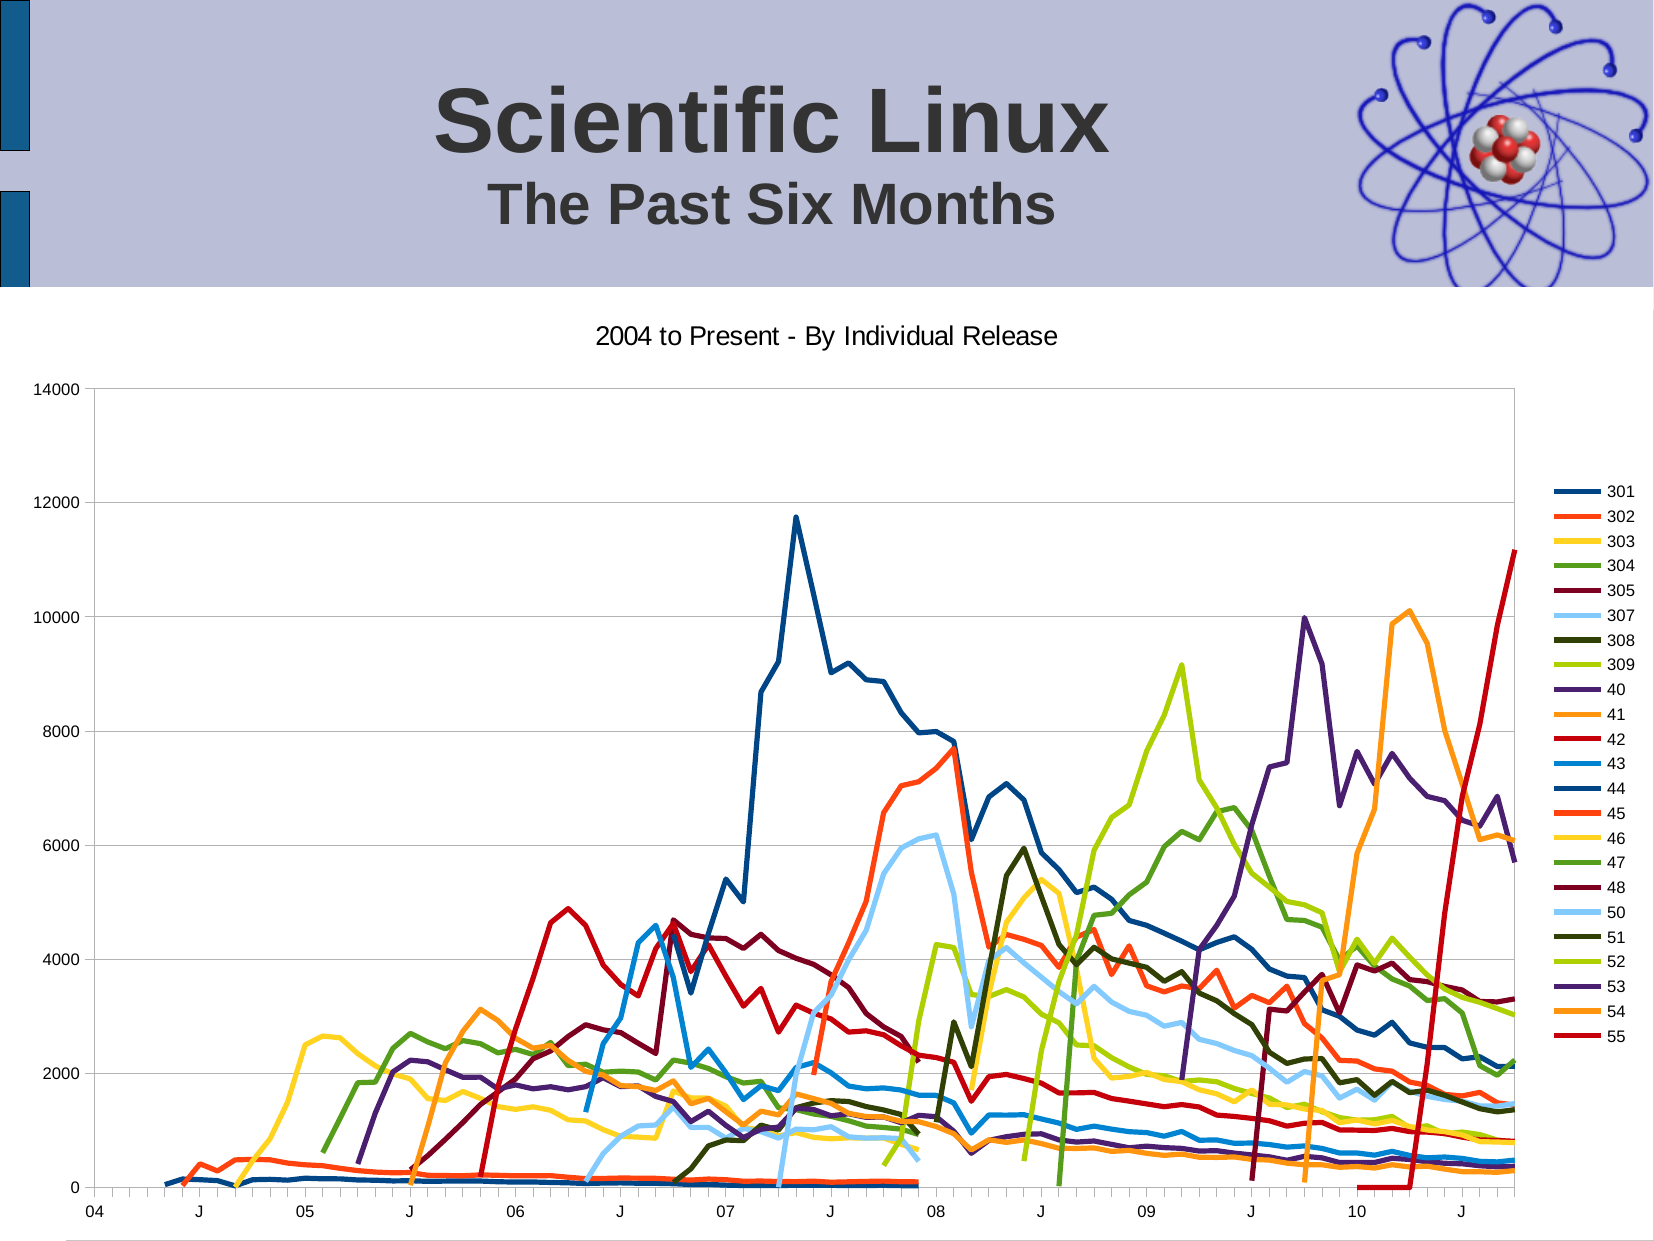

# Scientific Linux The Past Six Months
### Chart: 2004 to Present - By Individual Release
| Category | 301 | 302 | 303 | 304 | 305 | 307 | 308 | 309 | 40 | 41 | 42 | 43 | 44 | 45 | 46 | 47 | 48 | 50 | 51 | 52 | 53 | 54 | 55 |
|---|---|---|---|---|---|---|---|---|---|---|---|---|---|---|---|---|---|---|---|---|---|---|---|
| 04 | None | None | None | None | None | None | None | None | None | None | None | None | None | None | None | None | None | None | None | None | None | None | None |
| None | None | None | None | None | None | None | None | None | None | None | None | None | None | None | None | None | None | None | None | None | None | None | None |
| None | None | None | None | None | None | None | None | None | None | None | None | None | None | None | None | None | None | None | None | None | None | None | None |
| None | None | None | None | None | None | None | None | None | None | None | None | None | None | None | None | None | None | None | None | None | None | None | None |
| None | 50.0 | None | None | None | None | None | None | None | None | None | None | None | None | None | None | None | None | None | None | None | None | None | None |
| None | 148.0 | 34.0 | None | None | None | None | None | None | None | None | None | None | None | None | None | None | None | None | None | None | None | None | None |
| J | 137.0 | 416.0 | None | None | None | None | None | None | None | None | None | None | None | None | None | None | None | None | None | None | None | None | None |
| None | 121.0 | 289.0 | None | None | None | None | None | None | None | None | None | None | None | None | None | None | None | None | None | None | None | None | None |
| None | 30.0 | 484.0 | 6.0 | None | None | None | None | None | None | None | None | None | None | None | None | None | None | None | None | None | None | None | None |
| None | 136.0 | 493.0 | 467.0 | None | None | None | None | None | None | None | None | None | None | None | None | None | None | None | None | None | None | None | None |
| None | 143.0 | 486.0 | 853.0 | None | None | None | None | None | None | None | None | None | None | None | None | None | None | None | None | None | None | None | None |
| None | 129.0 | 428.0 | 1495.0 | None | None | None | None | None | None | None | None | None | None | None | None | None | None | None | None | None | None | None | None |
| 05 | 163.0 | 398.0 | 2499.0 | None | None | None | None | None | None | None | None | None | None | None | None | None | None | None | None | None | None | None | None |
| None | 153.0 | 382.0 | 2655.0 | 608.0 | None | None | None | None | None | None | None | None | None | None | None | None | None | None | None | None | None | None | None |
| None | 152.0 | 336.0 | 2623.0 | 1216.0 | None | None | None | None | None | None | None | None | None | None | None | None | None | None | None | None | None | None | None |
| None | 132.0 | 297.0 | 2346.0 | 1836.0 | None | None | None | None | 412.0 | None | None | None | None | None | None | None | None | None | None | None | None | None | None |
| None | 128.0 | 271.0 | 2131.0 | 1847.0 | None | None | None | None | 1304.0 | None | None | None | None | None | None | None | None | None | None | None | None | None | None |
| None | 115.0 | 258.0 | 1991.0 | 2438.0 | None | None | None | None | 2025.0 | None | None | None | None | None | None | None | None | None | None | None | None | None | None |
| J | 118.0 | 262.0 | 1902.0 | 2702.0 | 310.0 | None | None | None | 2232.0 | 42.0 | None | None | None | None | None | None | None | None | None | None | None | None | None |
| None | 108.0 | 214.0 | 1558.0 | 2551.0 | 559.0 | None | None | None | 2203.0 | 1073.0 | None | None | None | None | None | None | None | None | None | None | None | None | None |
| None | 112.0 | 210.0 | 1525.0 | 2431.0 | 844.0 | None | None | None | 2063.0 | 2185.0 | None | None | None | None | None | None | None | None | None | None | None | None | None |
| None | 114.0 | 206.0 | 1683.0 | 2574.0 | 1140.0 | None | None | None | 1931.0 | 2739.0 | None | None | None | None | None | None | None | None | None | None | None | None | None |
| None | 113.0 | 221.0 | 1561.0 | 2520.0 | 1455.0 | None | None | None | 1935.0 | 3124.0 | 186.0 | None | None | None | None | None | None | None | None | None | None | None | None |
| None | 101.0 | 214.0 | 1417.0 | 2359.0 | 1676.0 | None | None | None | 1727.0 | 2925.0 | 1772.0 | None | None | None | None | None | None | None | None | None | None | None | None |
| 06 | 96.0 | 204.0 | 1370.0 | 2422.0 | 1903.0 | None | None | None | 1798.0 | 2616.0 | 2778.0 | None | None | None | None | None | None | None | None | None | None | None | None |
| None | 97.0 | 204.0 | 1414.0 | 2330.0 | 2256.0 | None | None | None | 1729.0 | 2442.0 | 3669.0 | None | None | None | None | None | None | None | None | None | None | None | None |
| None | 88.0 | 209.0 | 1353.0 | 2542.0 | 2393.0 | None | None | None | 1766.0 | 2492.0 | 4640.0 | None | None | None | None | None | None | None | None | None | None | None | None |
| None | 82.0 | 180.0 | 1186.0 | 2135.0 | 2647.0 | None | None | None | 1712.0 | 2227.0 | 4888.0 | None | None | None | None | None | None | None | None | None | None | None | None |
| None | 70.0 | 156.0 | 1166.0 | 2161.0 | 2853.0 | 106.0 | None | None | 1767.0 | 2036.0 | 4592.0 | 1321.0 | None | None | None | None | None | None | None | None | None | None | None |
| None | 78.0 | 159.0 | 1014.0 | 2020.0 | 2764.0 | 596.0 | None | None | 1924.0 | 1972.0 | 3899.0 | 2519.0 | None | None | None | None | None | None | None | None | None | None | None |
| J | 81.0 | 166.0 | 896.0 | 2039.0 | 2715.0 | 899.0 | None | None | 1767.0 | 1786.0 | 3558.0 | 2973.0 | None | None | None | None | None | None | None | None | None | None | None |
| None | 75.0 | 164.0 | 883.0 | 2024.0 | 2528.0 | 1079.0 | None | None | 1781.0 | 1767.0 | 3357.0 | 4289.0 | None | None | None | None | None | None | None | None | None | None | None |
| None | 73.0 | 161.0 | 864.0 | 1883.0 | 2349.0 | 1095.0 | None | None | 1595.0 | 1700.0 | 4187.0 | 4595.0 | None | None | None | None | None | None | None | None | None | None | None |
| None | 67.0 | 144.0 | 1691.0 | 2234.0 | 4691.0 | 1412.0 | 88.0 | None | 1506.0 | 1868.0 | 4628.0 | 3678.0 | 4437.0 | None | None | None | None | None | None | None | None | None | None |
| None | 52.0 | 130.0 | 1570.0 | 2180.0 | 4437.0 | 1053.0 | 328.0 | None | 1155.0 | 1466.0 | 3784.0 | 2106.0 | 3406.0 | None | None | None | None | None | None | None | None | None | None |
| None | 53.0 | 149.0 | 1566.0 | 2086.0 | 4374.0 | 1054.0 | 729.0 | None | 1338.0 | 1562.0 | 4254.0 | 2426.0 | 4451.0 | None | None | None | None | None | None | None | None | None | None |
| 07 | 42.0 | 137.0 | 1426.0 | 1941.0 | 4364.0 | 865.0 | 833.0 | None | 1088.0 | 1326.0 | 3703.0 | 2010.0 | 5406.0 | None | None | None | None | None | None | None | None | None | None |
| None | 35.0 | 110.0 | 1057.0 | 1831.0 | 4189.0 | 1035.0 | 821.0 | None | 875.0 | 1095.0 | 3178.0 | 1540.0 | 5004.0 | None | None | None | None | None | None | None | None | None | None |
| None | 37.0 | 113.0 | 1003.0 | 1861.0 | 4437.0 | 979.0 | 1093.0 | None | 1021.0 | 1339.0 | 3490.0 | 1785.0 | 8683.0 | None | None | None | None | None | None | None | None | None | None |
| None | 34.0 | 105.0 | 906.0 | 1397.0 | 4153.0 | 866.0 | 1007.0 | None | 1059.0 | 1272.0 | 2722.0 | 1697.0 | 9218.0 | None | None | None | None | 5.0 | None | None | None | None | None |
| None | 40.0 | 103.0 | 962.0 | 1366.0 | 4017.0 | 1024.0 | 1399.0 | None | 1388.0 | 1641.0 | 3196.0 | 2102.0 | 11751.0 | None | None | None | None | 1974.0 | None | None | None | None | None |
| None | 39.0 | 111.0 | 879.0 | 1288.0 | 3911.0 | 1012.0 | 1480.0 | None | 1368.0 | 1558.0 | 3056.0 | 2189.0 | 10398.0 | 1972.0 | None | None | None | 3061.0 | None | None | None | None | None |
| J | 39.0 | 93.0 | 853.0 | 1247.0 | 3727.0 | 1066.0 | 1522.0 | None | 1257.0 | 1474.0 | 2954.0 | 2010.0 | 9021.0 | 3609.0 | None | None | None | 3370.0 | None | None | None | None | None |
| None | 33.0 | 100.0 | 871.0 | 1170.0 | 3504.0 | 888.0 | 1507.0 | None | 1292.0 | 1299.0 | 2723.0 | 1777.0 | 9196.0 | 4288.0 | None | None | None | 3989.0 | None | None | None | None | None |
| None | 36.0 | 107.0 | 866.0 | 1076.0 | 3049.0 | 865.0 | 1418.0 | None | 1229.0 | 1243.0 | 2746.0 | 1730.0 | 8898.0 | 5015.0 | None | None | None | 4505.0 | None | None | None | None | None |
| None | 38.0 | 112.0 | 869.0 | 1052.0 | 2814.0 | 872.0 | 1359.0 | 384.0 | 1237.0 | 1237.0 | 2677.0 | 1745.0 | 8869.0 | 6568.0 | None | None | None | 5498.0 | None | None | None | None | None |
| None | 33.0 | 101.0 | 756.0 | 1023.0 | 2647.0 | 857.0 | 1279.0 | 866.0 | 1134.0 | 1160.0 | 2483.0 | 1708.0 | 8321.0 | 7041.0 | None | None | None | 5948.0 | None | None | None | None | None |
| None | 30.0 | 99.0 | 661.0 | 929.0 | 2196.0 | 461.0 | 935.0 | 2918.0 | 1265.0 | 1153.0 | 2319.0 | 1618.0 | 7968.0 | 7111.0 | None | None | None | 6110.0 | None | None | None | None | None |
| 08 | None | None | None | None | None | None | None | 4258.0 | 1240.0 | 1069.0 | 2277.0 | 1615.0 | 7992.0 | 7348.0 | None | None | None | 6179.0 | 1144.0 | None | None | None | None |
| None | None | None | None | None | None | None | None | 4206.0 | 986.0 | 942.0 | 2194.0 | 1482.0 | 7817.0 | 7695.0 | None | None | None | 5142.0 | 2903.0 | None | None | None | None |
| None | None | None | None | None | None | None | None | 3381.0 | 600.0 | 659.0 | 1511.0 | 953.0 | 6095.0 | 5525.0 | 1705.0 | None | None | 2816.0 | 2117.0 | None | None | None | None |
| None | None | None | None | None | None | None | None | 3347.0 | 826.0 | 837.0 | 1943.0 | 1271.0 | 6844.0 | 4211.0 | 3397.0 | None | None | 3981.0 | 3812.0 | None | None | None | None |
| None | None | None | None | None | None | None | None | 3468.0 | 891.0 | 790.0 | 1981.0 | 1268.0 | 7078.0 | 4434.0 | 4646.0 | None | None | 4204.0 | 5465.0 | None | None | None | None |
| None | None | None | None | None | None | None | None | 3338.0 | 932.0 | 835.0 | 1909.0 | 1275.0 | 6791.0 | 4349.0 | 5076.0 | None | None | 3935.0 | 5946.0 | 463.0 | None | None | None |
| J | None | None | None | None | None | None | None | 3037.0 | 941.0 | 769.0 | 1829.0 | 1201.0 | 5866.0 | 4241.0 | 5399.0 | None | None | 3686.0 | 5099.0 | 2401.0 | None | None | None |
| None | None | None | None | None | None | None | None | 2887.0 | 834.0 | 688.0 | 1657.0 | 1130.0 | 5570.0 | 3858.0 | 5153.0 | 22.0 | None | 3433.0 | 4259.0 | 3608.0 | None | None | None |
| None | None | None | None | None | None | None | None | 2498.0 | 796.0 | 685.0 | 1658.0 | 1019.0 | 5168.0 | 4391.0 | 3832.0 | 3970.0 | None | 3218.0 | 3904.0 | 4430.0 | None | None | None |
| None | None | None | None | None | None | None | None | 2484.0 | 815.0 | 694.0 | 1667.0 | 1076.0 | 5264.0 | 4520.0 | 2264.0 | 4770.0 | None | 3525.0 | 4210.0 | 5910.0 | None | None | None |
| None | None | None | None | None | None | None | None | 2275.0 | 756.0 | 633.0 | 1559.0 | 1023.0 | 5052.0 | 3731.0 | 1918.0 | 4804.0 | None | 3250.0 | 4007.0 | 6485.0 | None | None | None |
| None | None | None | None | None | None | None | None | 2113.0 | 696.0 | 650.0 | 1514.0 | 978.0 | 4680.0 | 4235.0 | 1947.0 | 5128.0 | None | 3087.0 | 3932.0 | 6703.0 | None | None | None |
| 09 | None | None | None | None | None | None | None | 1982.0 | 725.0 | 599.0 | 1465.0 | 963.0 | 4594.0 | 3535.0 | 2017.0 | 5352.0 | None | 3018.0 | 3859.0 | 7649.0 | None | None | None |
| None | None | None | None | None | None | None | None | 1959.0 | 699.0 | 564.0 | 1416.0 | 899.0 | 4457.0 | 3428.0 | 1892.0 | 5973.0 | None | 2827.0 | 3613.0 | 8279.0 | None | None | None |
| None | None | None | None | None | None | None | None | 1858.0 | 686.0 | 586.0 | 1454.0 | 983.0 | 4316.0 | 3532.0 | 1855.0 | 6242.0 | None | 2893.0 | 3783.0 | 9164.0 | 1885.0 | None | None |
| None | None | None | None | None | None | None | None | 1885.0 | 639.0 | 530.0 | 1411.0 | 828.0 | 4165.0 | 3485.0 | 1713.0 | 6093.0 | None | 2597.0 | 3407.0 | 7143.0 | 4169.0 | None | None |
| None | None | None | None | None | None | None | None | 1853.0 | 645.0 | 527.0 | 1269.0 | 834.0 | 4294.0 | 3808.0 | 1642.0 | 6587.0 | None | 2523.0 | 3272.0 | 6652.0 | 4594.0 | None | None |
| None | None | None | None | None | None | None | None | 1735.0 | 603.0 | 536.0 | 1245.0 | 775.0 | 4394.0 | 3144.0 | 1501.0 | 6658.0 | None | 2401.0 | 3046.0 | 6012.0 | 5108.0 | None | None |
| J | None | None | None | None | None | None | None | 1648.0 | 571.0 | 492.0 | 1211.0 | 780.0 | 4173.0 | 3366.0 | 1711.0 | 6256.0 | 120.0 | 2311.0 | 2854.0 | 5506.0 | 6362.0 | None | None |
| None | None | None | None | None | None | None | None | 1568.0 | 538.0 | 481.0 | 1170.0 | 753.0 | 3830.0 | 3238.0 | 1458.0 | 5453.0 | 3126.0 | 2090.0 | 2371.0 | 5264.0 | 7370.0 | None | None |
| None | None | None | None | None | None | None | None | 1402.0 | 478.0 | 427.0 | 1075.0 | 707.0 | 3704.0 | 3528.0 | 1447.0 | 4696.0 | 3093.0 | 1845.0 | 2175.0 | 5012.0 | 7446.0 | None | None |
| None | None | None | None | None | None | None | None | 1460.0 | 547.0 | 398.0 | 1126.0 | 729.0 | 3680.0 | 2872.0 | 1375.0 | 4680.0 | 3425.0 | 2033.0 | 2252.0 | 4955.0 | 9988.0 | 87.0 | None |
| None | None | None | None | None | None | None | None | 1328.0 | 520.0 | 398.0 | 1141.0 | 685.0 | 3114.0 | 2621.0 | 1351.0 | 4562.0 | 3735.0 | 1956.0 | 2260.0 | 4815.0 | 9177.0 | 3628.0 | None |
| None | None | None | None | None | None | None | None | 1226.0 | 437.0 | 354.0 | 1010.0 | 605.0 | 3000.0 | 2229.0 | 1136.0 | 3984.0 | 3055.0 | 1567.0 | 1834.0 | 3779.0 | 6690.0 | 3730.0 | None |
| 10 | None | None | None | None | None | None | None | 1180.0 | 437.0 | 368.0 | 1005.0 | 605.0 | 2760.0 | 2216.0 | 1183.0 | 4232.0 | 3901.0 | 1723.0 | 1890.0 | 4352.0 | 7643.0 | 5856.0 | 0.0 |
| None | None | None | None | None | None | None | None | 1186.0 | 438.0 | 341.0 | 999.0 | 567.0 | 2670.0 | 2079.0 | 1114.0 | 3881.0 | 3793.0 | 1531.0 | 1616.0 | 3930.0 | 7069.0 | 6632.0 | 0.0 |
| None | None | None | None | None | None | None | None | 1247.0 | 513.0 | 399.0 | 1035.0 | 634.0 | 2896.0 | 2039.0 | 1175.0 | 3655.0 | 3934.0 | 1851.0 | 1860.0 | 4371.0 | 7609.0 | 9877.0 | 0.0 |
| None | None | None | None | None | None | None | None | 1043.0 | 491.0 | 360.0 | 980.0 | 562.0 | 2534.0 | 1849.0 | 1070.0 | 3531.0 | 3643.0 | 1687.0 | 1663.0 | 4037.0 | 7173.0 | 10110.0 | 0.0 |
| None | None | None | None | None | None | None | None | 1082.0 | 452.0 | 374.0 | 971.0 | 520.0 | 2457.0 | 1789.0 | 1007.0 | 3278.0 | 3608.0 | 1597.0 | 1705.0 | 3725.0 | 6854.0 | 9537.0 | 2165.0 |
| None | None | None | None | None | None | None | None | 938.0 | 425.0 | 322.0 | 945.0 | 535.0 | 2452.0 | 1632.0 | 978.0 | 3309.0 | 3524.0 | 1542.0 | 1616.0 | 3479.0 | 6779.0 | 8011.0 | 4810.0 |
| J | None | None | None | None | None | None | None | 972.0 | 416.0 | 278.0 | 882.0 | 510.0 | 2254.0 | 1605.0 | 921.0 | 3057.0 | 3461.0 | 1512.0 | 1498.0 | 3332.0 | 6436.0 | 7065.0 | 6855.0 |
| None | None | None | None | None | None | None | None | 928.0 | 381.0 | 276.0 | 835.0 | 459.0 | 2292.0 | 1668.0 | 804.0 | 2135.0 | 3260.0 | 1431.0 | 1381.0 | 3245.0 | 6333.0 | 6096.0 | 8117.0 |
| None | None | None | None | None | None | None | None | 832.0 | 363.0 | 267.0 | 825.0 | 449.0 | 2120.0 | 1484.0 | 797.0 | 1967.0 | 3252.0 | 1426.0 | 1325.0 | 3135.0 | 6857.0 | 6179.0 | 9852.0 |
| None | None | None | None | None | None | None | None | 795.0 | 372.0 | 298.0 | 809.0 | 481.0 | 2126.0 | 1444.0 | 786.0 | 2235.0 | 3306.0 | 1471.0 | 1363.0 | 3022.0 | 5697.0 | 6077.0 | 11177.0 |